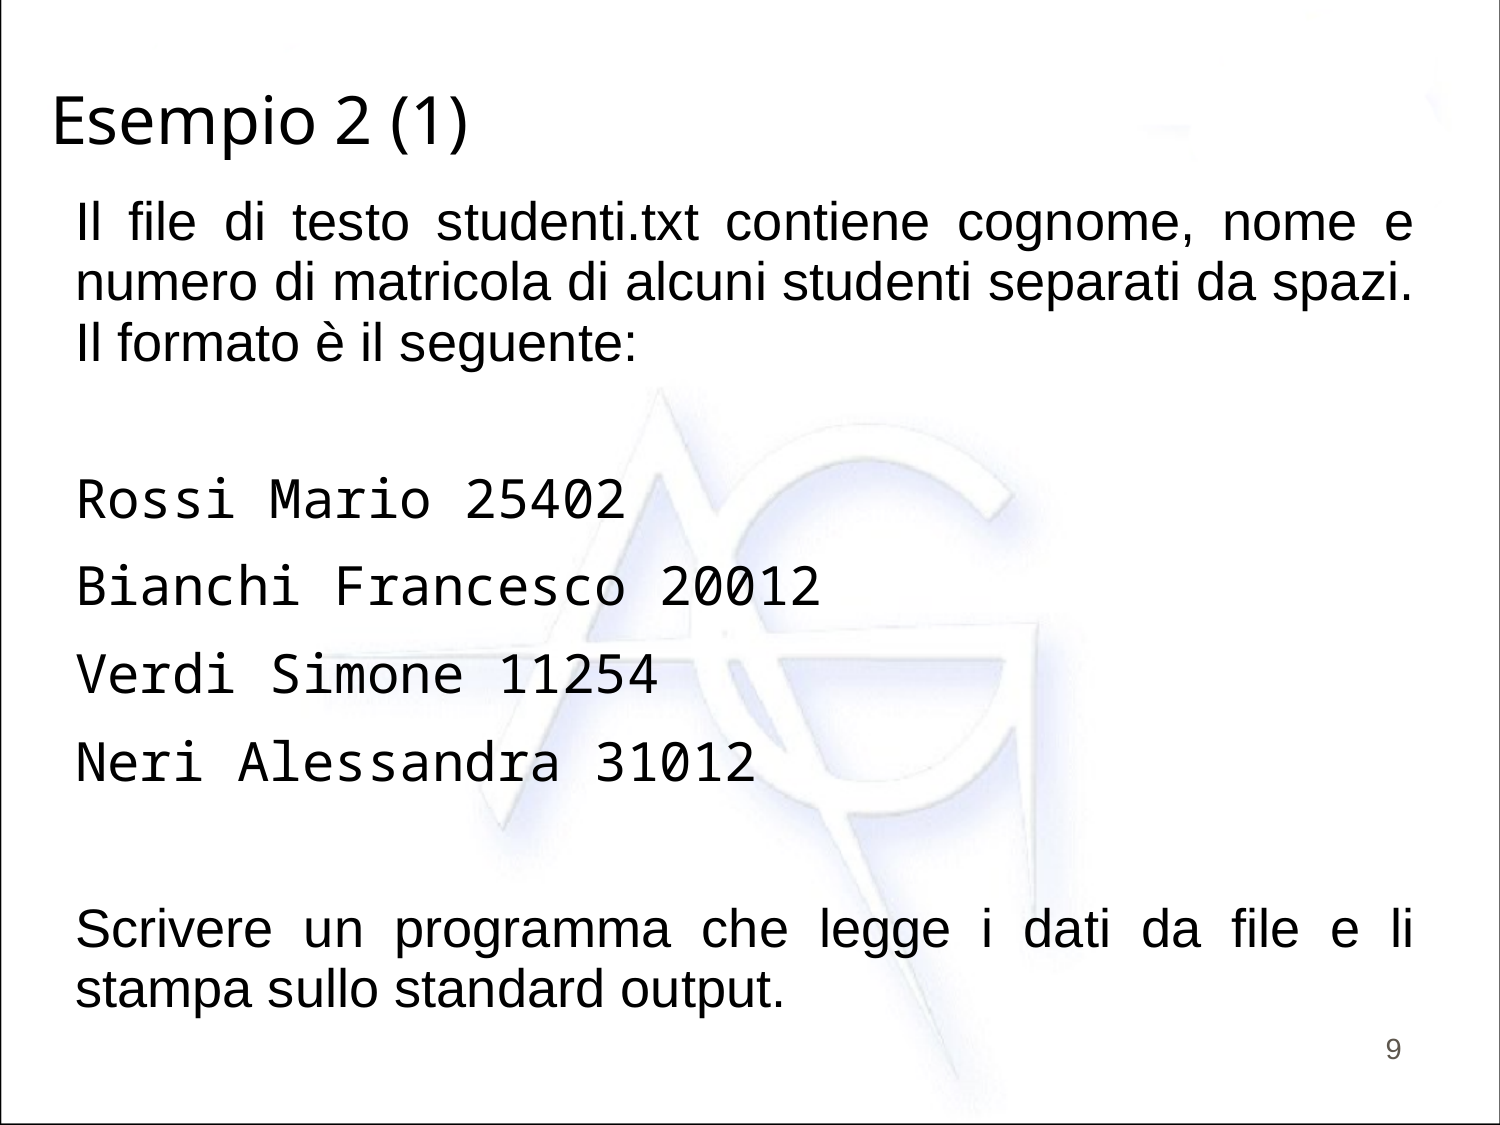

# Esempio 2 (1)
Il file di testo studenti.txt contiene cognome, nome e numero di matricola di alcuni studenti separati da spazi. Il formato è il seguente:
Rossi Mario 25402
Bianchi Francesco 20012
Verdi Simone 11254
Neri Alessandra 31012
Scrivere un programma che legge i dati da file e li stampa sullo standard output.
9